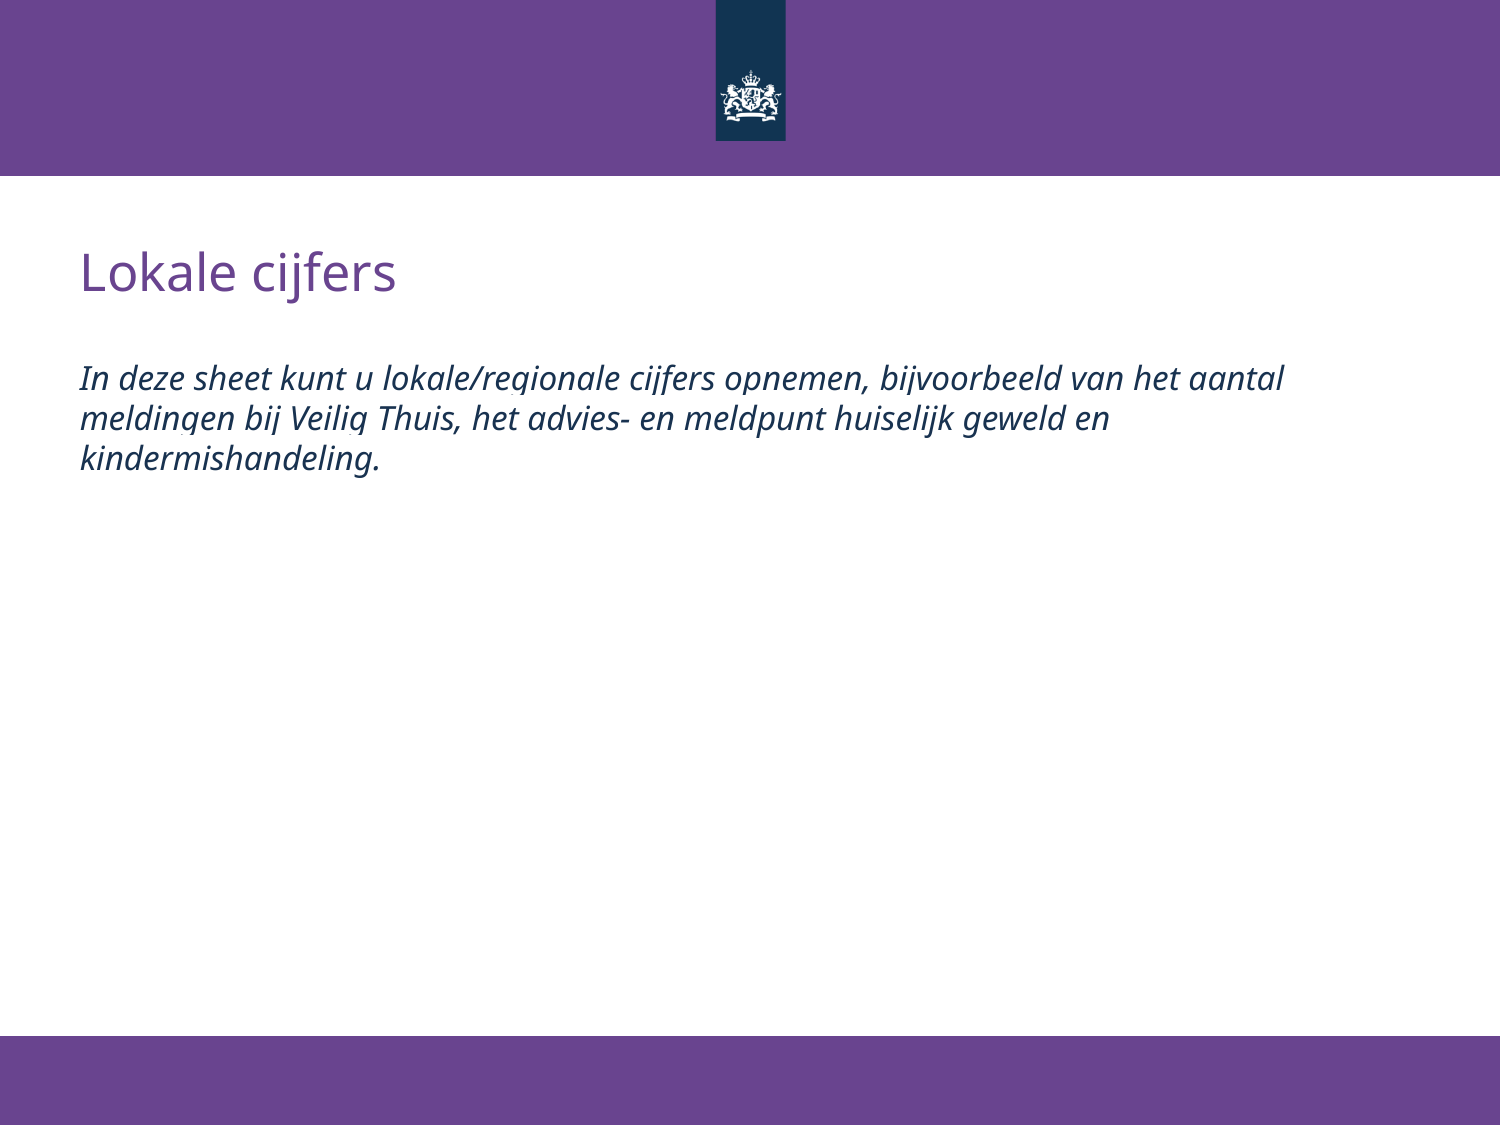

# Lokale cijfers
In deze sheet kunt u lokale/regionale cijfers opnemen, bijvoorbeeld van het aantal meldingen bij Veilig Thuis, het advies- en meldpunt huiselijk geweld en kindermishandeling.